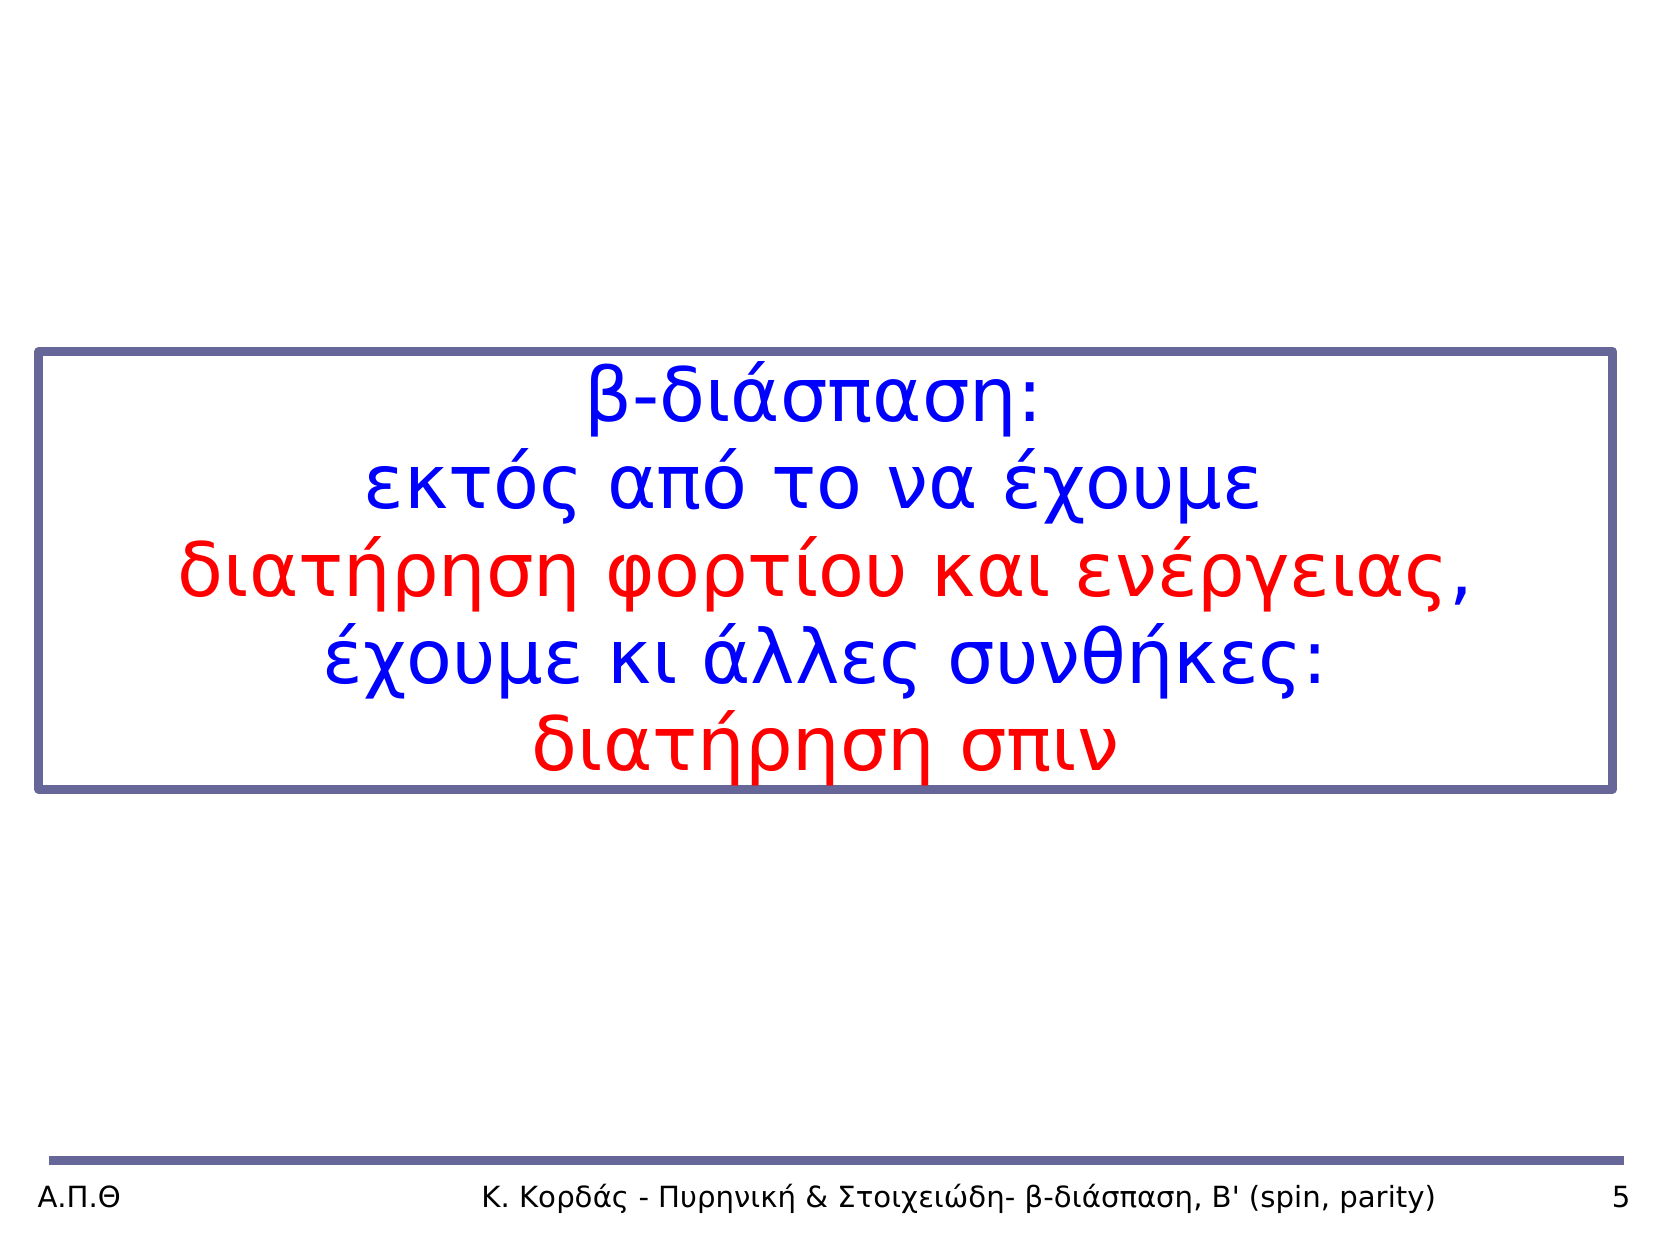

# β-διάσπαση: εκτός από το να έχουμε διατήρηση φορτίου και ενέργειας, έχουμε κι άλλες συνθήκες: διατήρηση σπιν
Α.Π.Θ
Κ. Κορδάς - Πυρηνική & Στοιχειώδη- β-διάσπαση, B' (spin, parity)
5